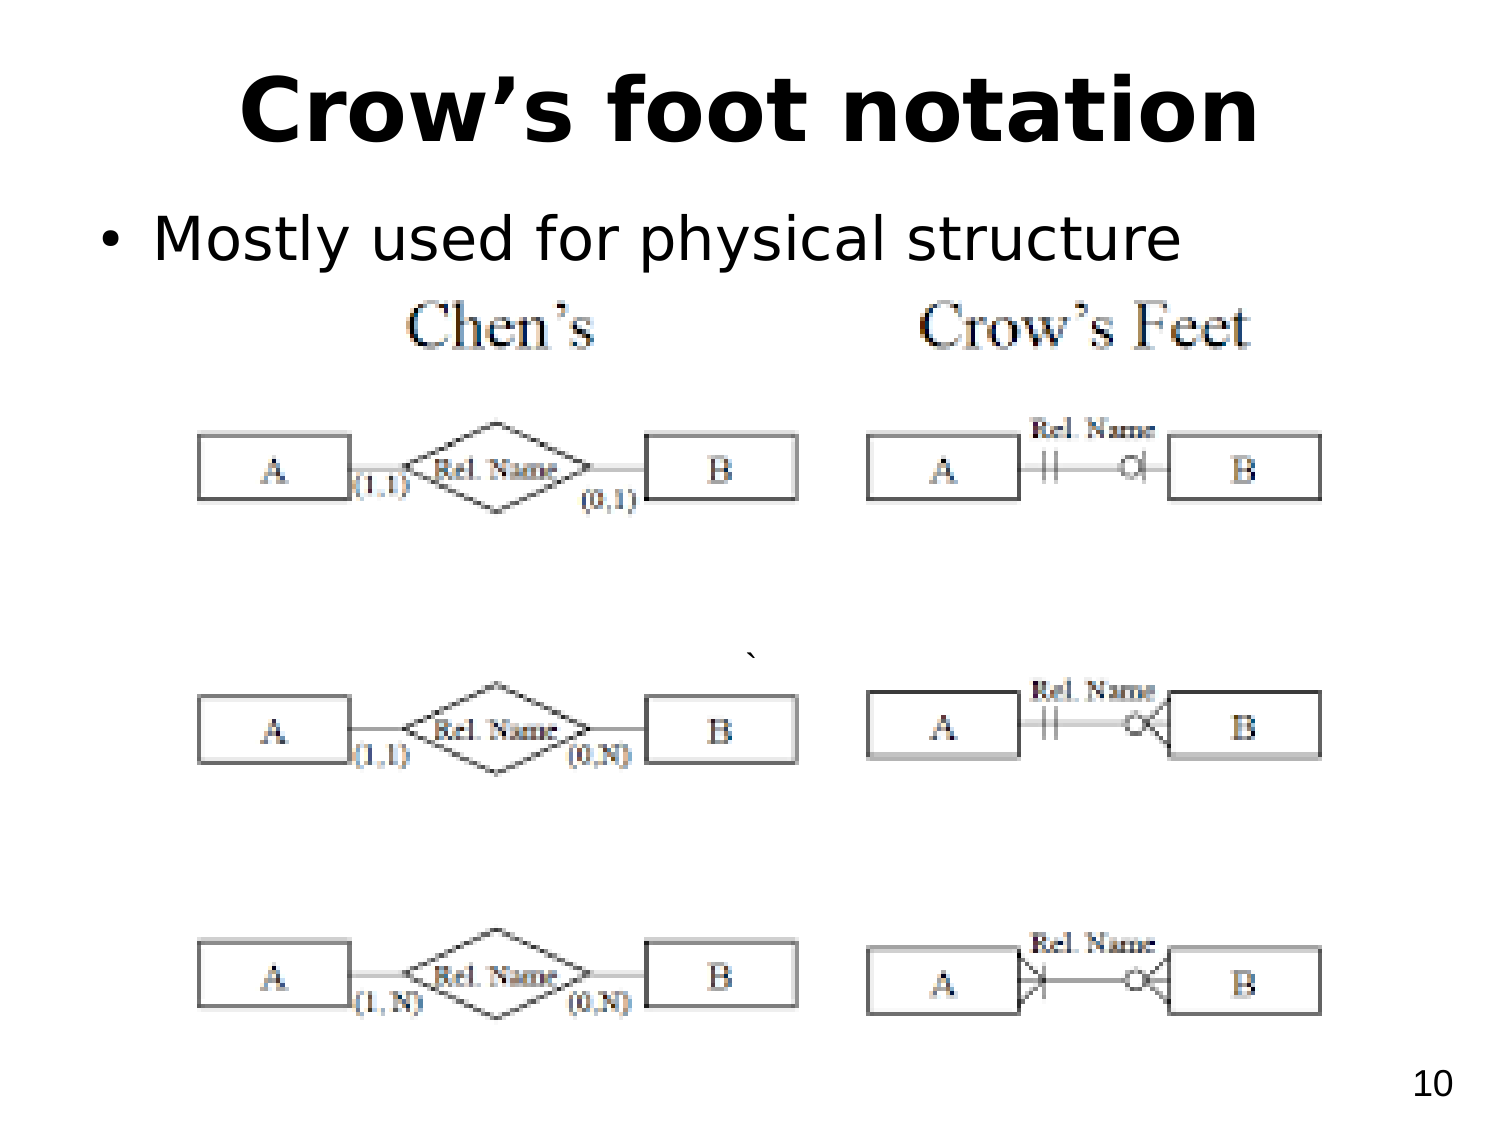

# Crow’s foot notation
Mostly used for physical structure
`